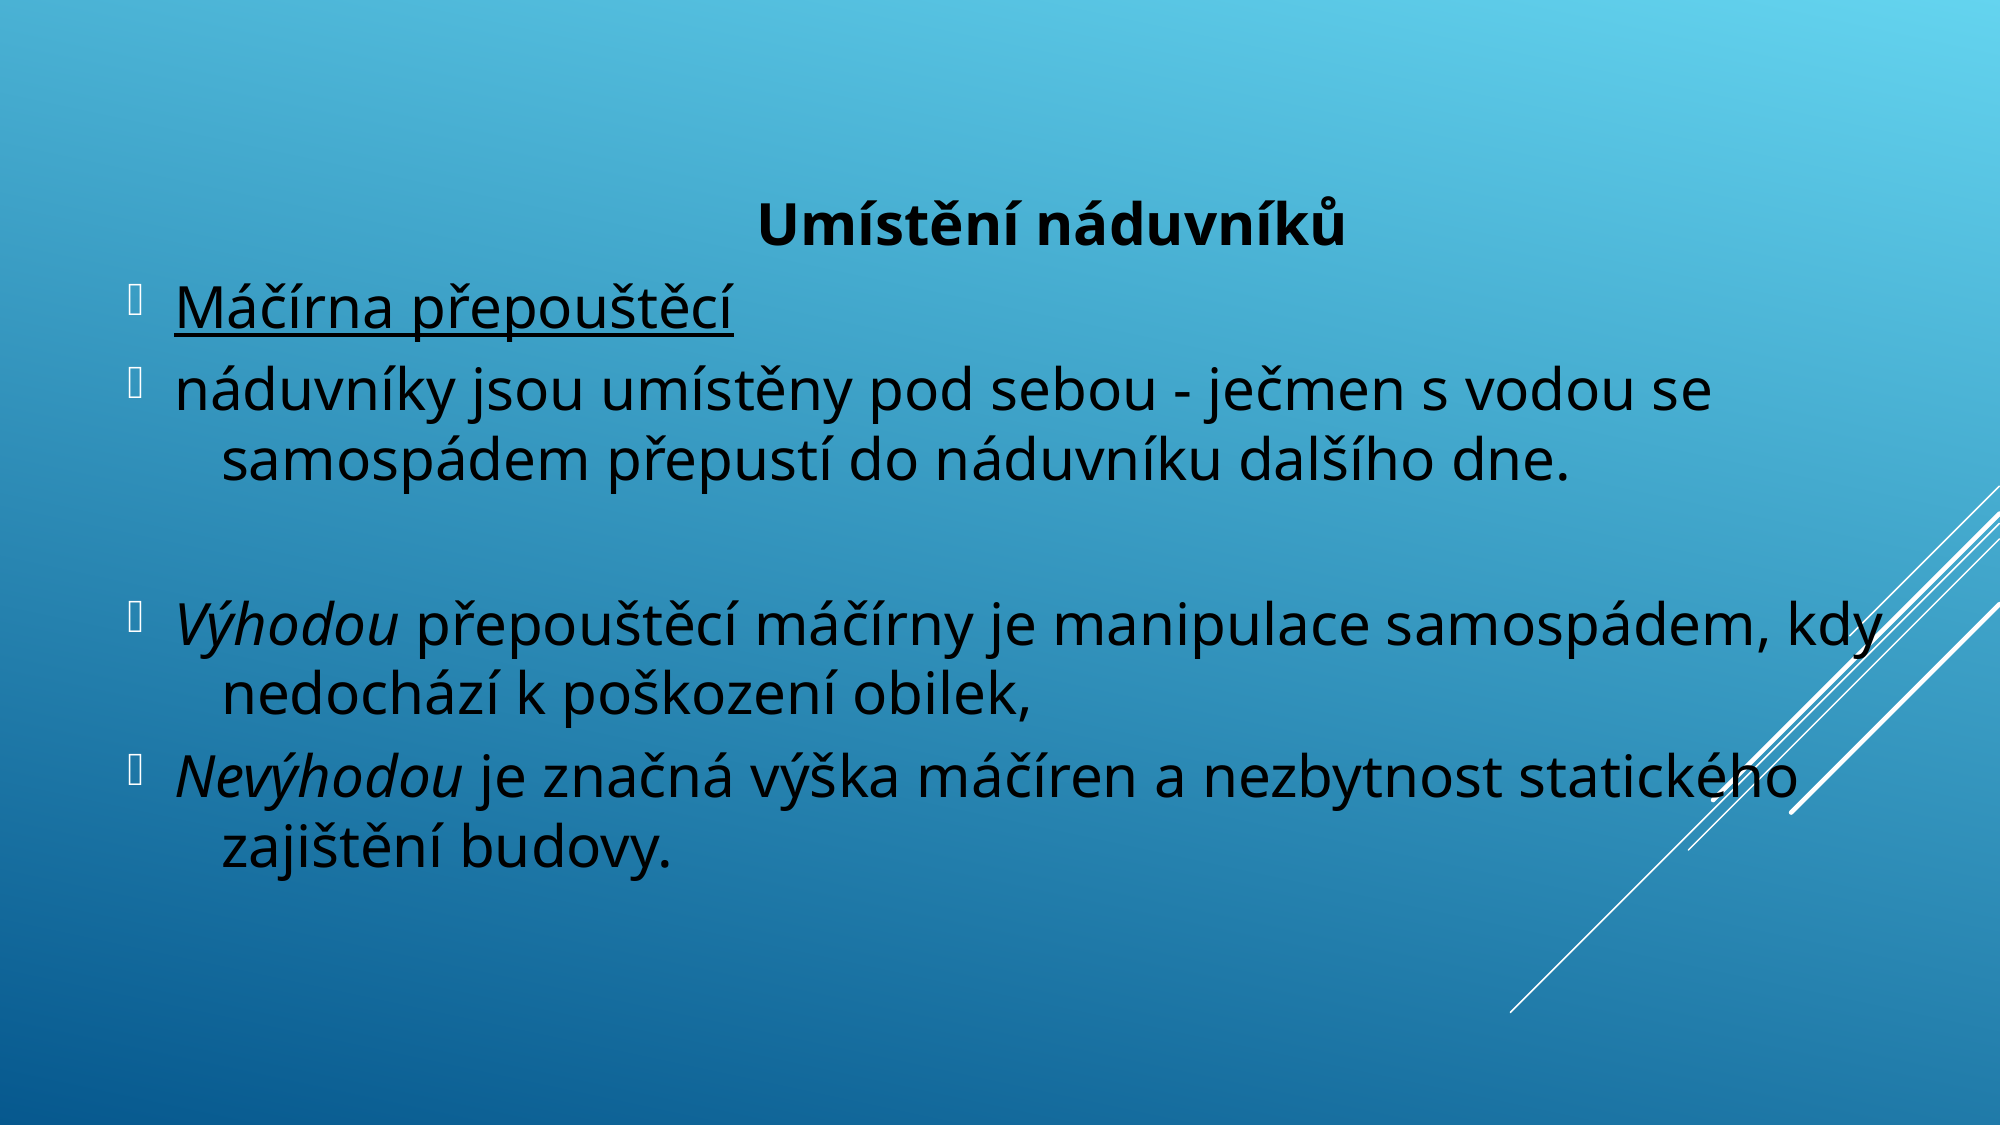

Umístění náduvníků
Máčírna přepouštěcí
náduvníky jsou umístěny pod sebou - ječmen s vodou se samospádem přepustí do náduvníku dalšího dne.
Výhodou přepouštěcí máčírny je manipulace samospádem, kdy nedochází k poškození obilek,
Nevýhodou je značná výška máčíren a nezbytnost statického zajištění budovy.
#